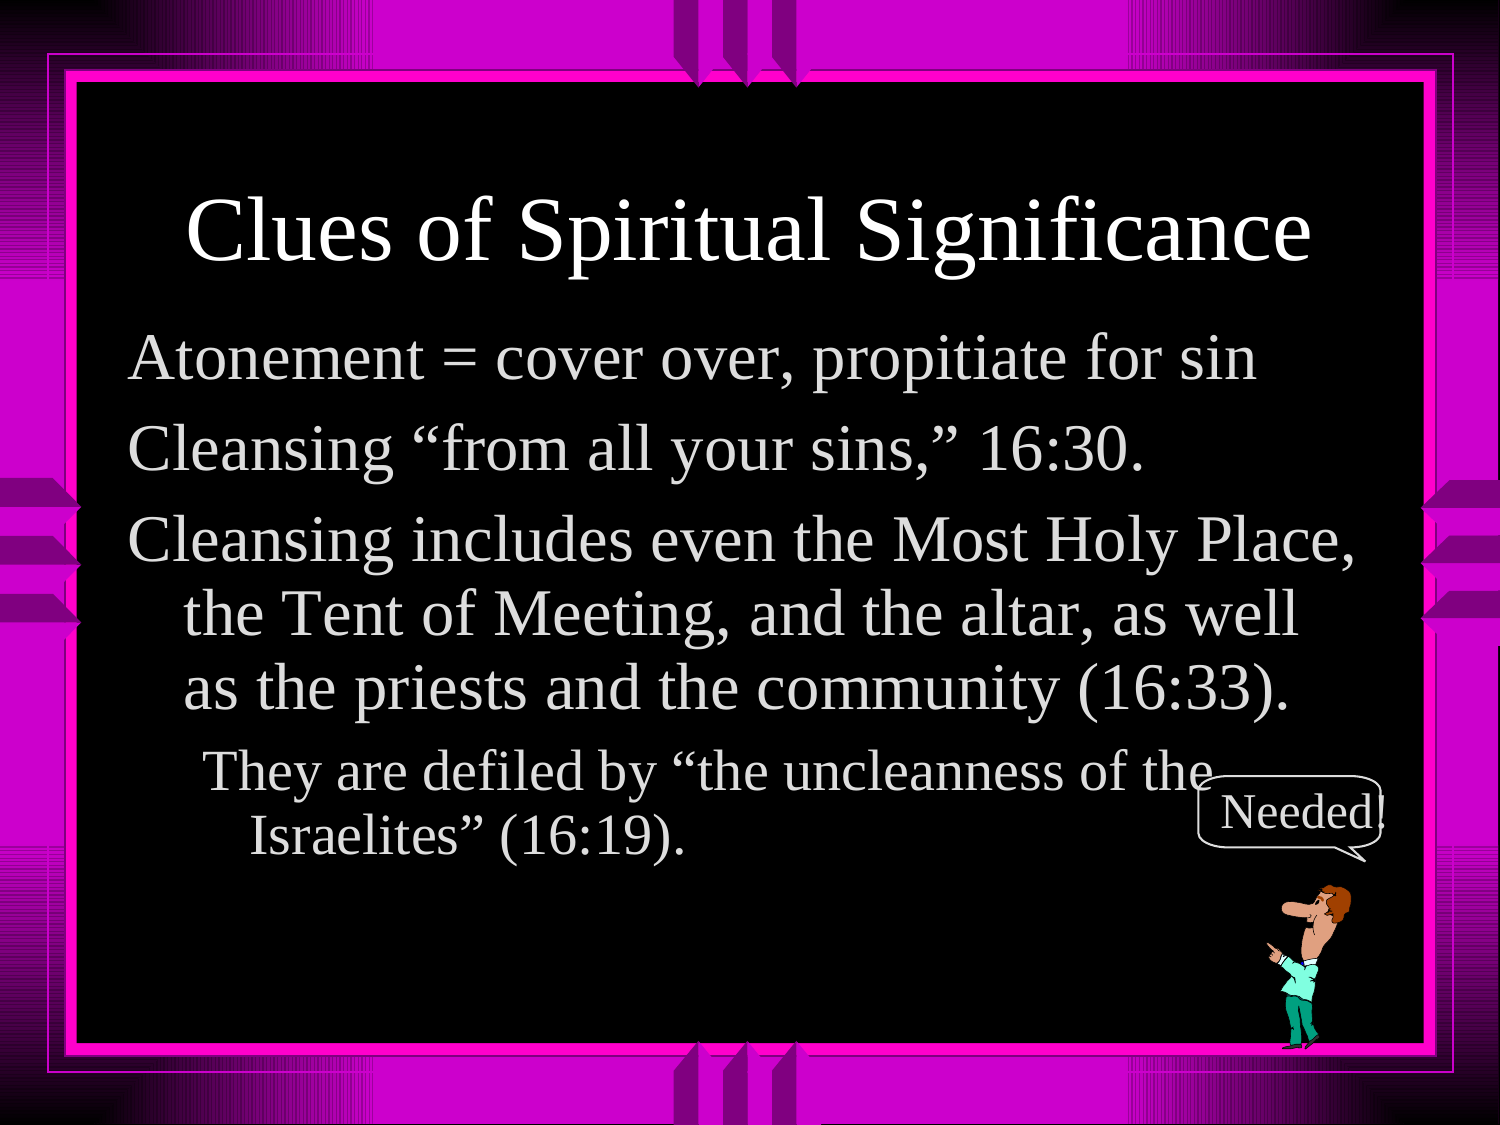

# Clues of Spiritual Significance
Atonement = cover over, propitiate for sin
Cleansing “from all your sins,” 16:30.
Cleansing includes even the Most Holy Place, the Tent of Meeting, and the altar, as well as the priests and the community (16:33).
They are defiled by “the uncleanness of the Israelites” (16:19).
Needed!